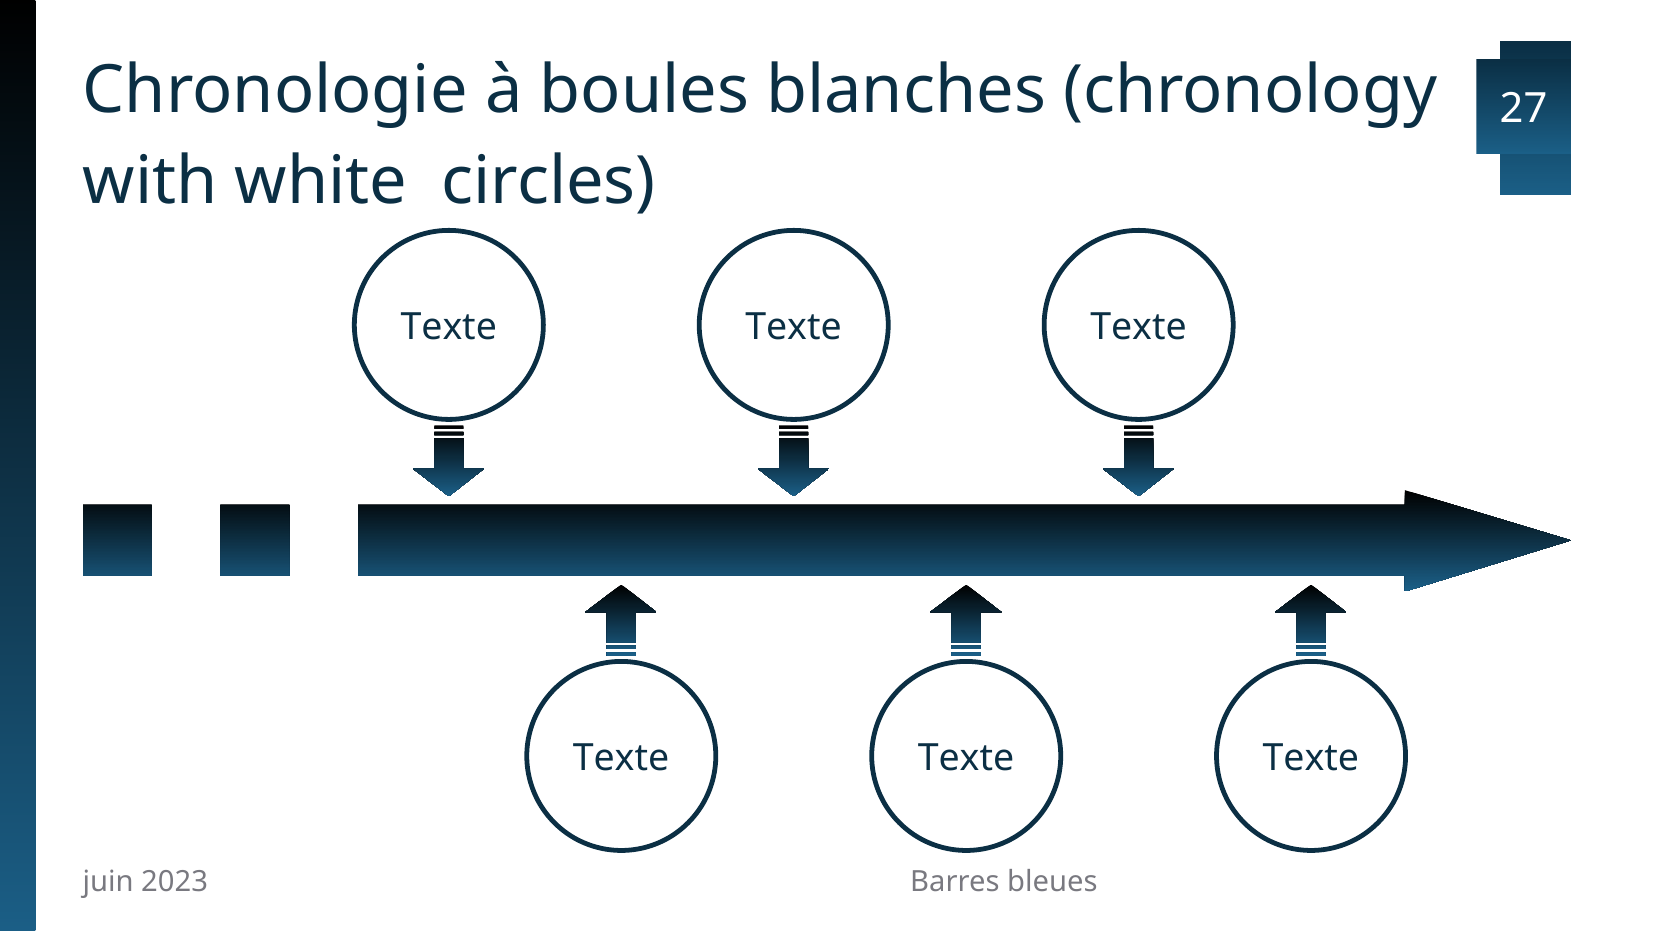

# Chronologie à boules blanches (chronology with white circles)
Texte
Texte
Texte
Texte
Texte
Texte
juin 2023
Barres bleues